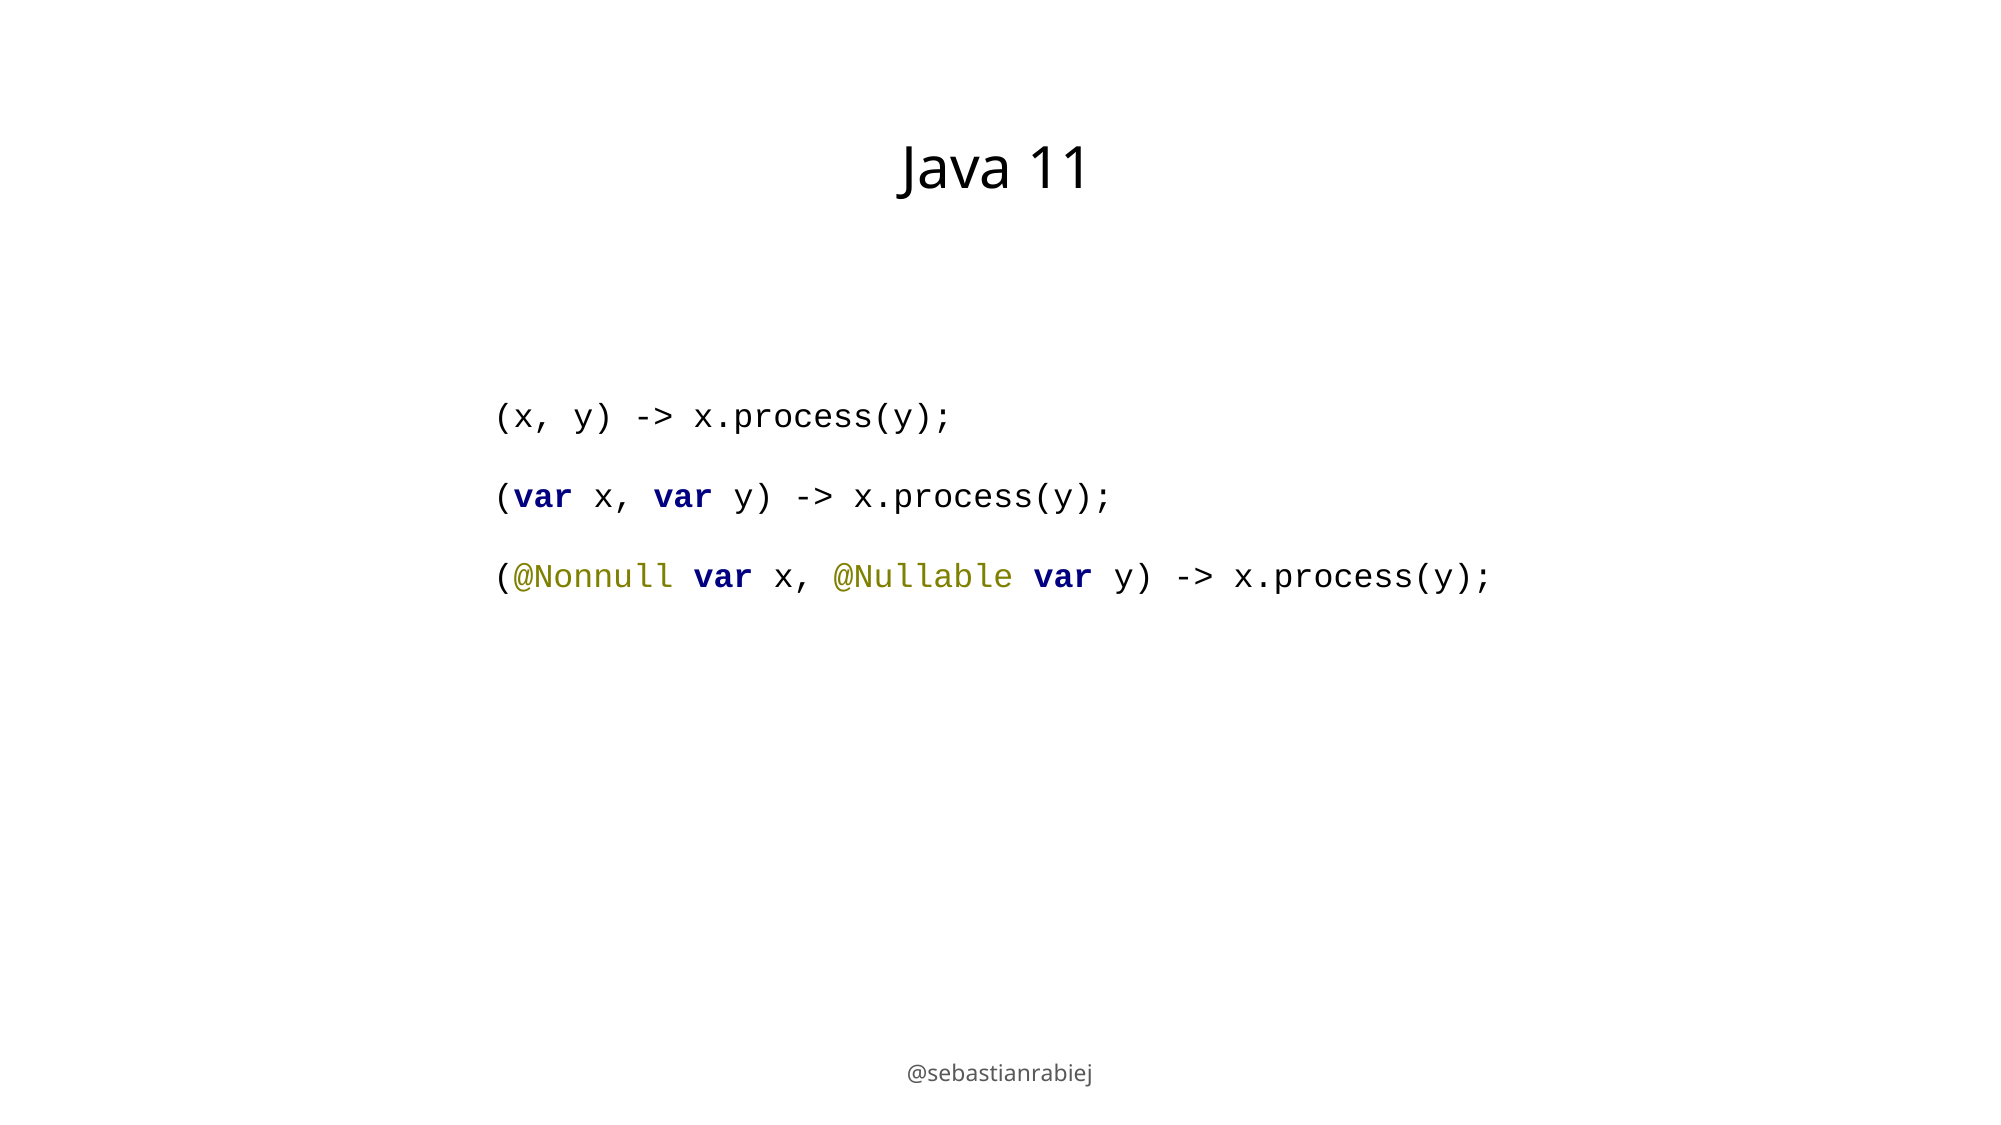

Java 11
(x, y) -> x.process(y);
(var x, var y) -> x.process(y);
(@Nonnull var x, @Nullable var y) -> x.process(y);
@sebastianrabiej